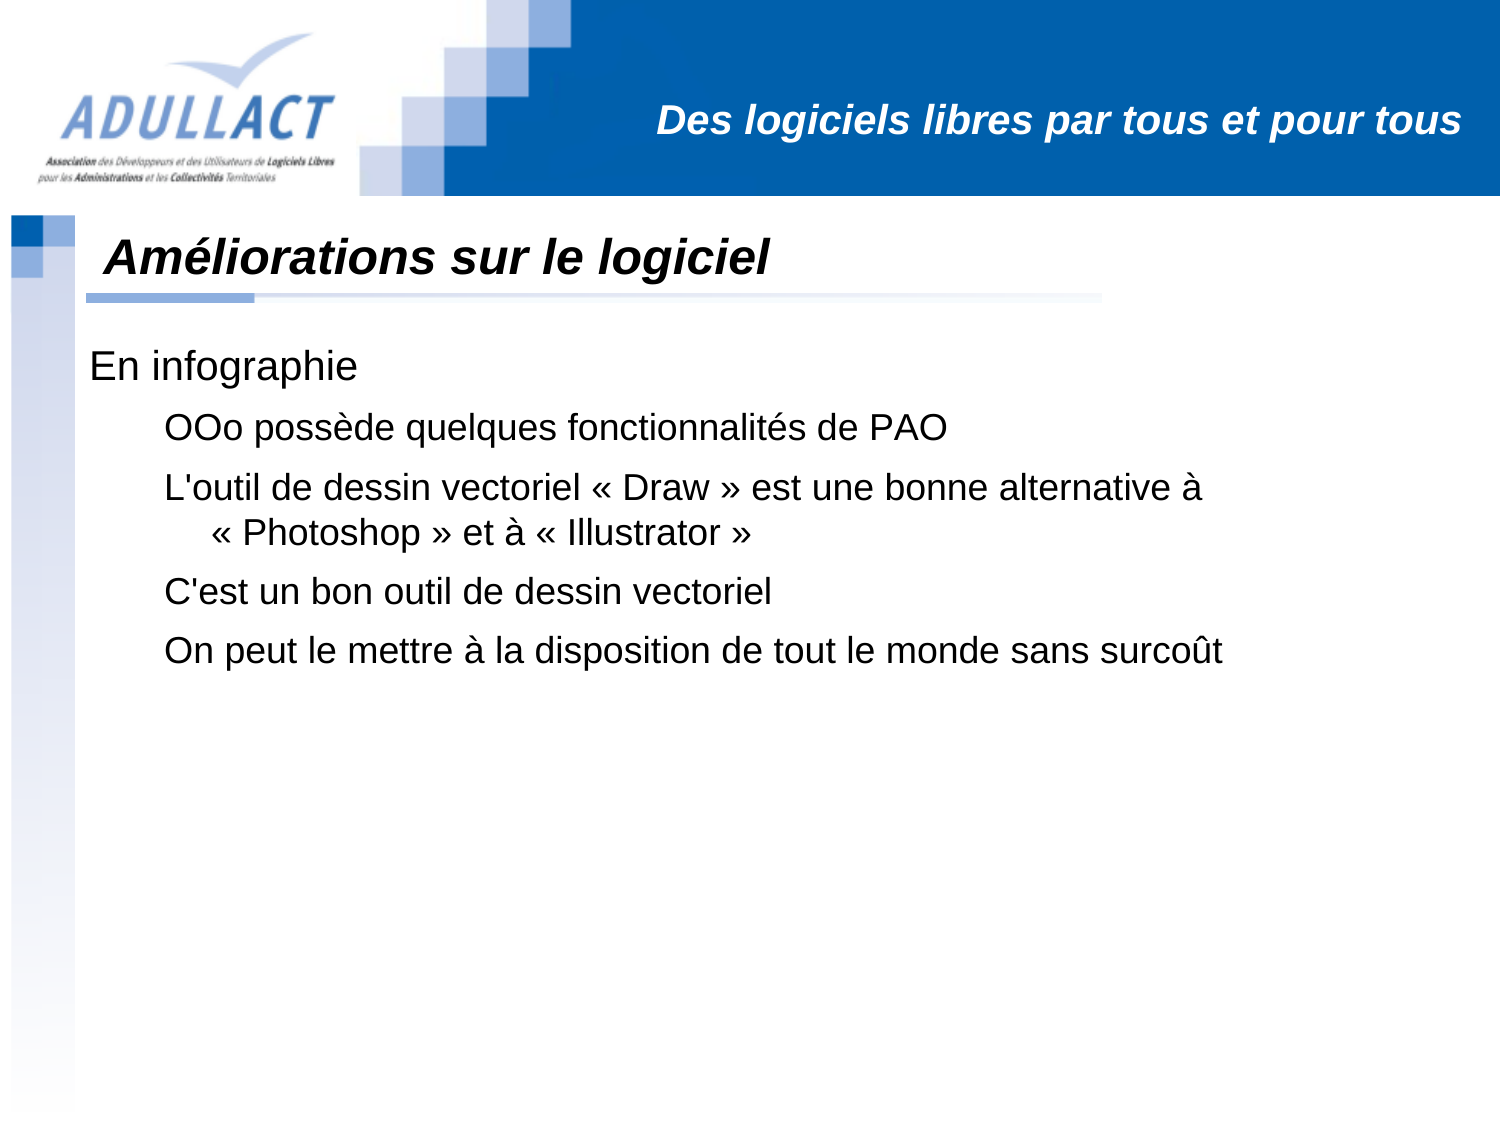

Améliorations sur le logiciel
# En infographie
OOo possède quelques fonctionnalités de PAO
L'outil de dessin vectoriel « Draw » est une bonne alternative à « Photoshop » et à « Illustrator »
C'est un bon outil de dessin vectoriel
On peut le mettre à la disposition de tout le monde sans surcoût